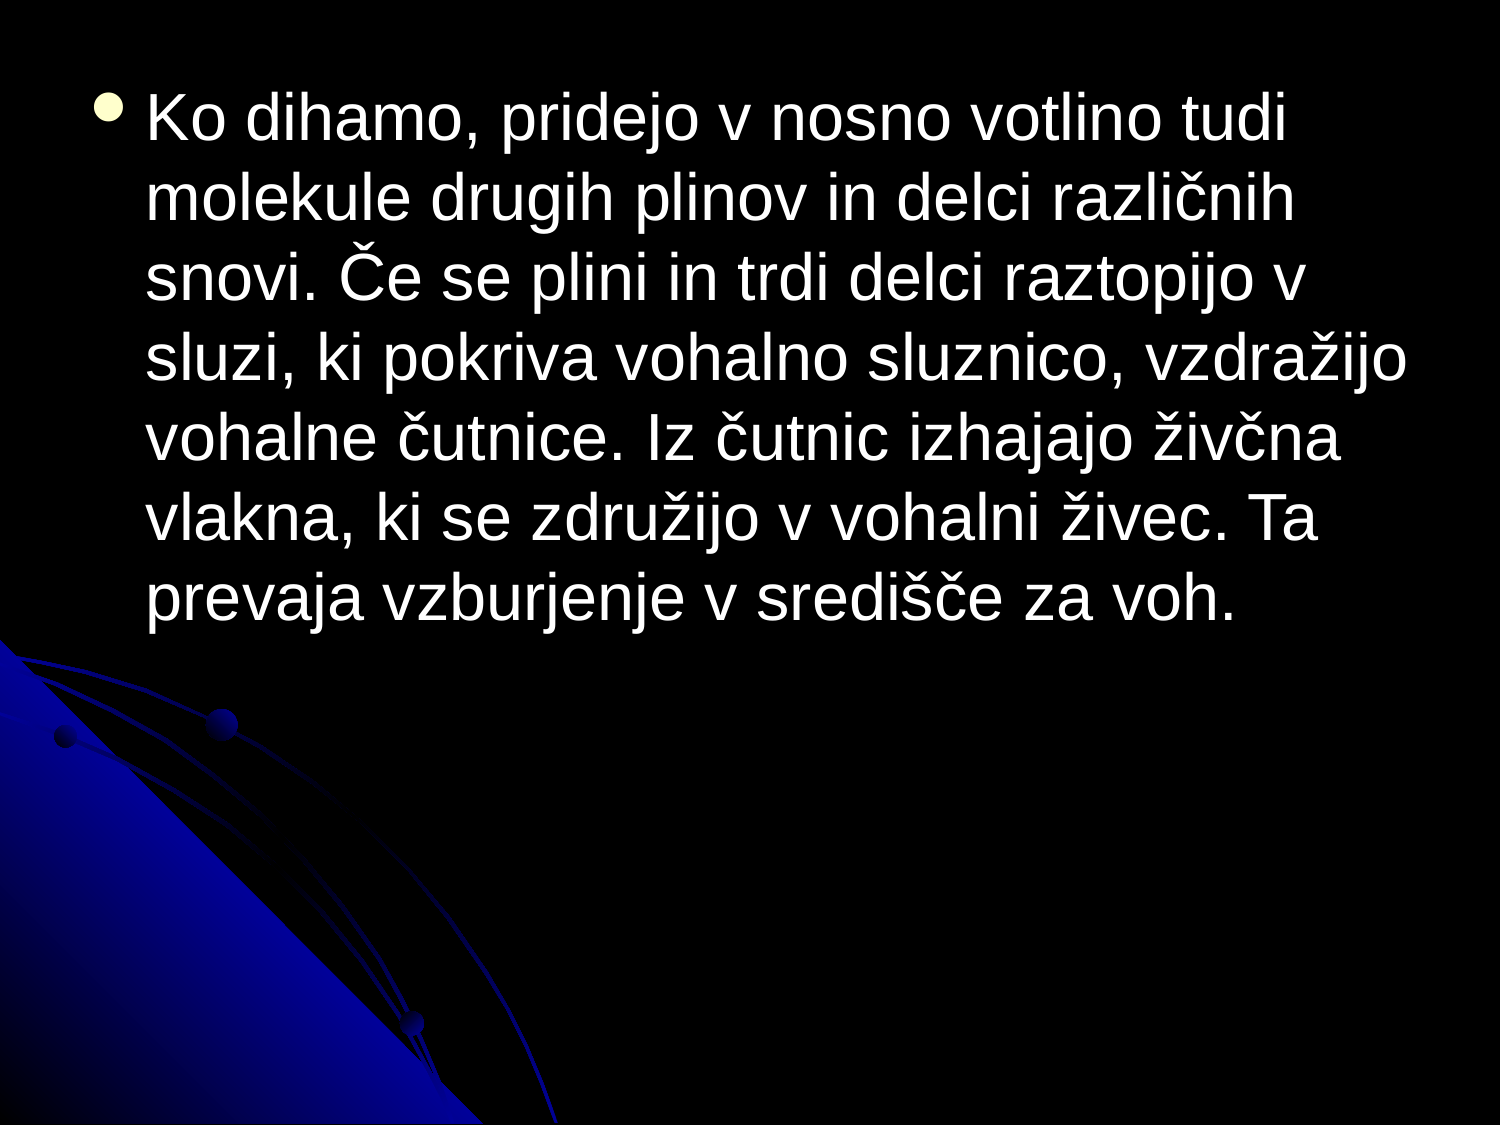

# Ko dihamo, pridejo v nosno votlino tudi molekule drugih plinov in delci različnih snovi. Če se plini in trdi delci raztopijo v sluzi, ki pokriva vohalno sluznico, vzdražijo vohalne čutnice. Iz čutnic izhajajo živčna vlakna, ki se združijo v vohalni živec. Ta prevaja vzburjenje v središče za voh.